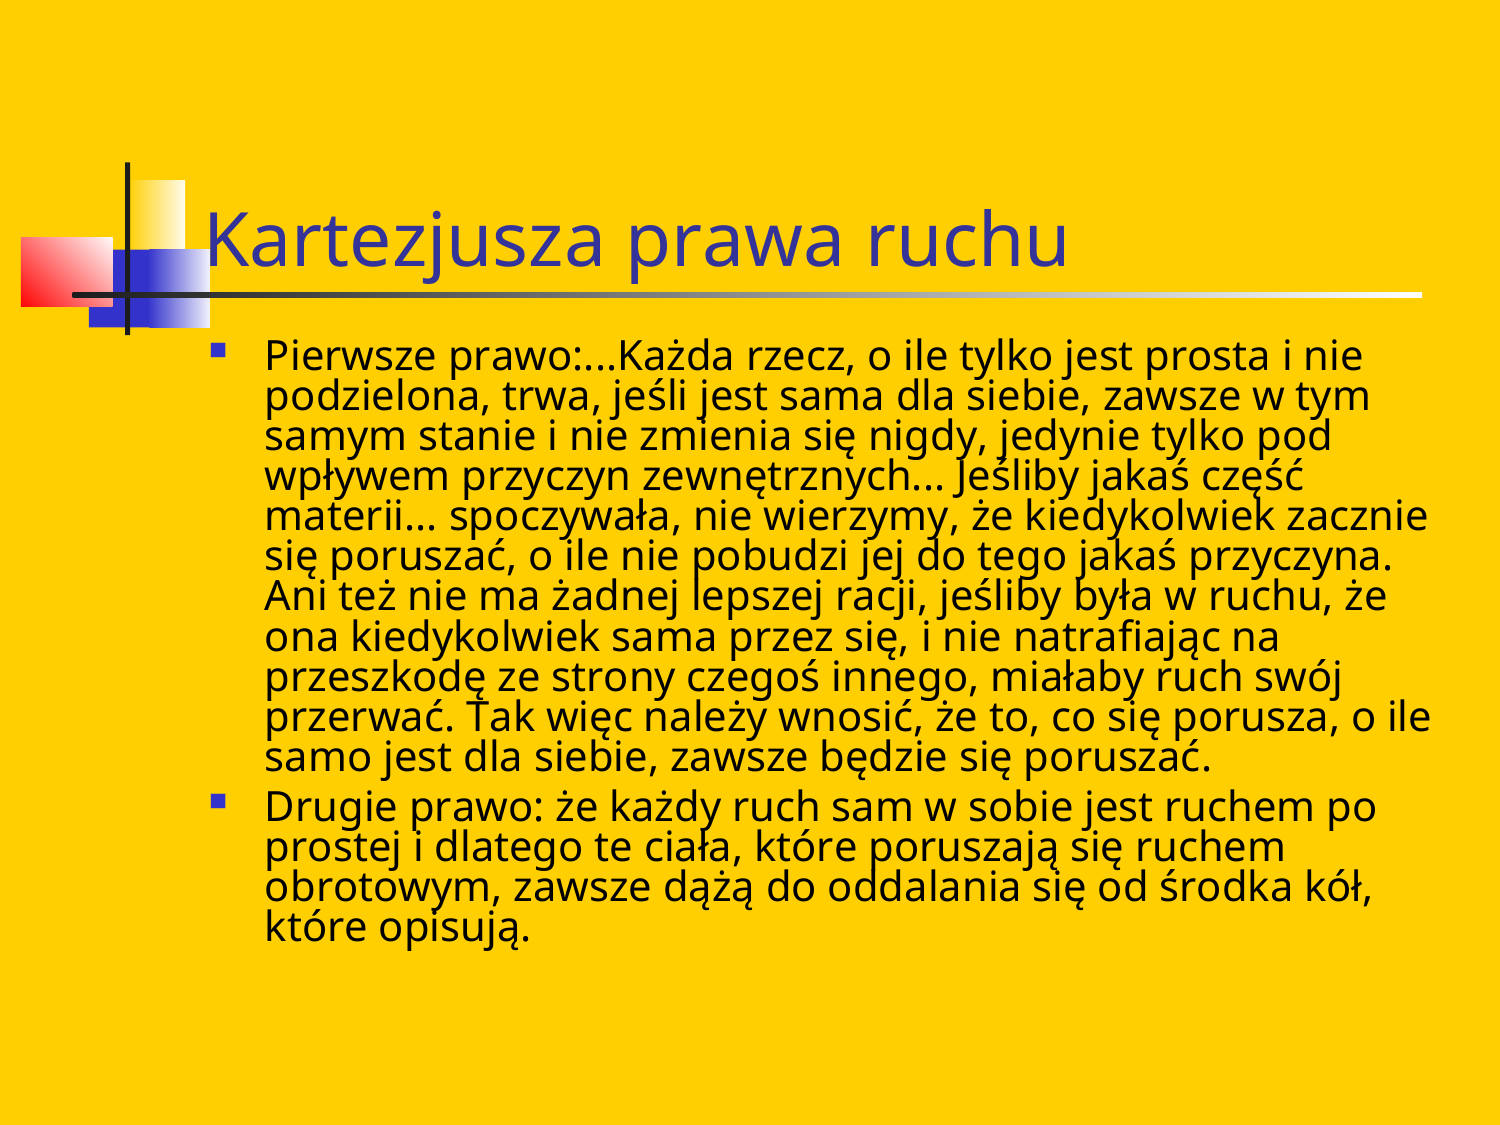

# Kartezjusza prawa ruchu
Pierwsze prawo:...Każda rzecz, o ile tylko jest prosta i nie podzielona, trwa, jeśli jest sama dla siebie, zawsze w tym samym stanie i nie zmienia się nigdy, jedynie tylko pod wpływem przyczyn zewnętrznych... Jeśliby jakaś część materii... spoczywała, nie wierzymy, że kiedykolwiek zacznie się poruszać, o ile nie pobudzi jej do tego jakaś przyczyna. Ani też nie ma żadnej lepszej racji, jeśliby była w ruchu, że ona kiedykolwiek sama przez się, i nie natrafiając na przeszkodę ze strony czegoś innego, miałaby ruch swój przerwać. Tak więc należy wnosić, że to, co się porusza, o ile samo jest dla siebie, zawsze będzie się poruszać.
Drugie prawo: że każdy ruch sam w sobie jest ruchem po prostej i dlatego te ciała, które poruszają się ruchem obrotowym, zawsze dążą do oddalania się od środka kół, które opisują.